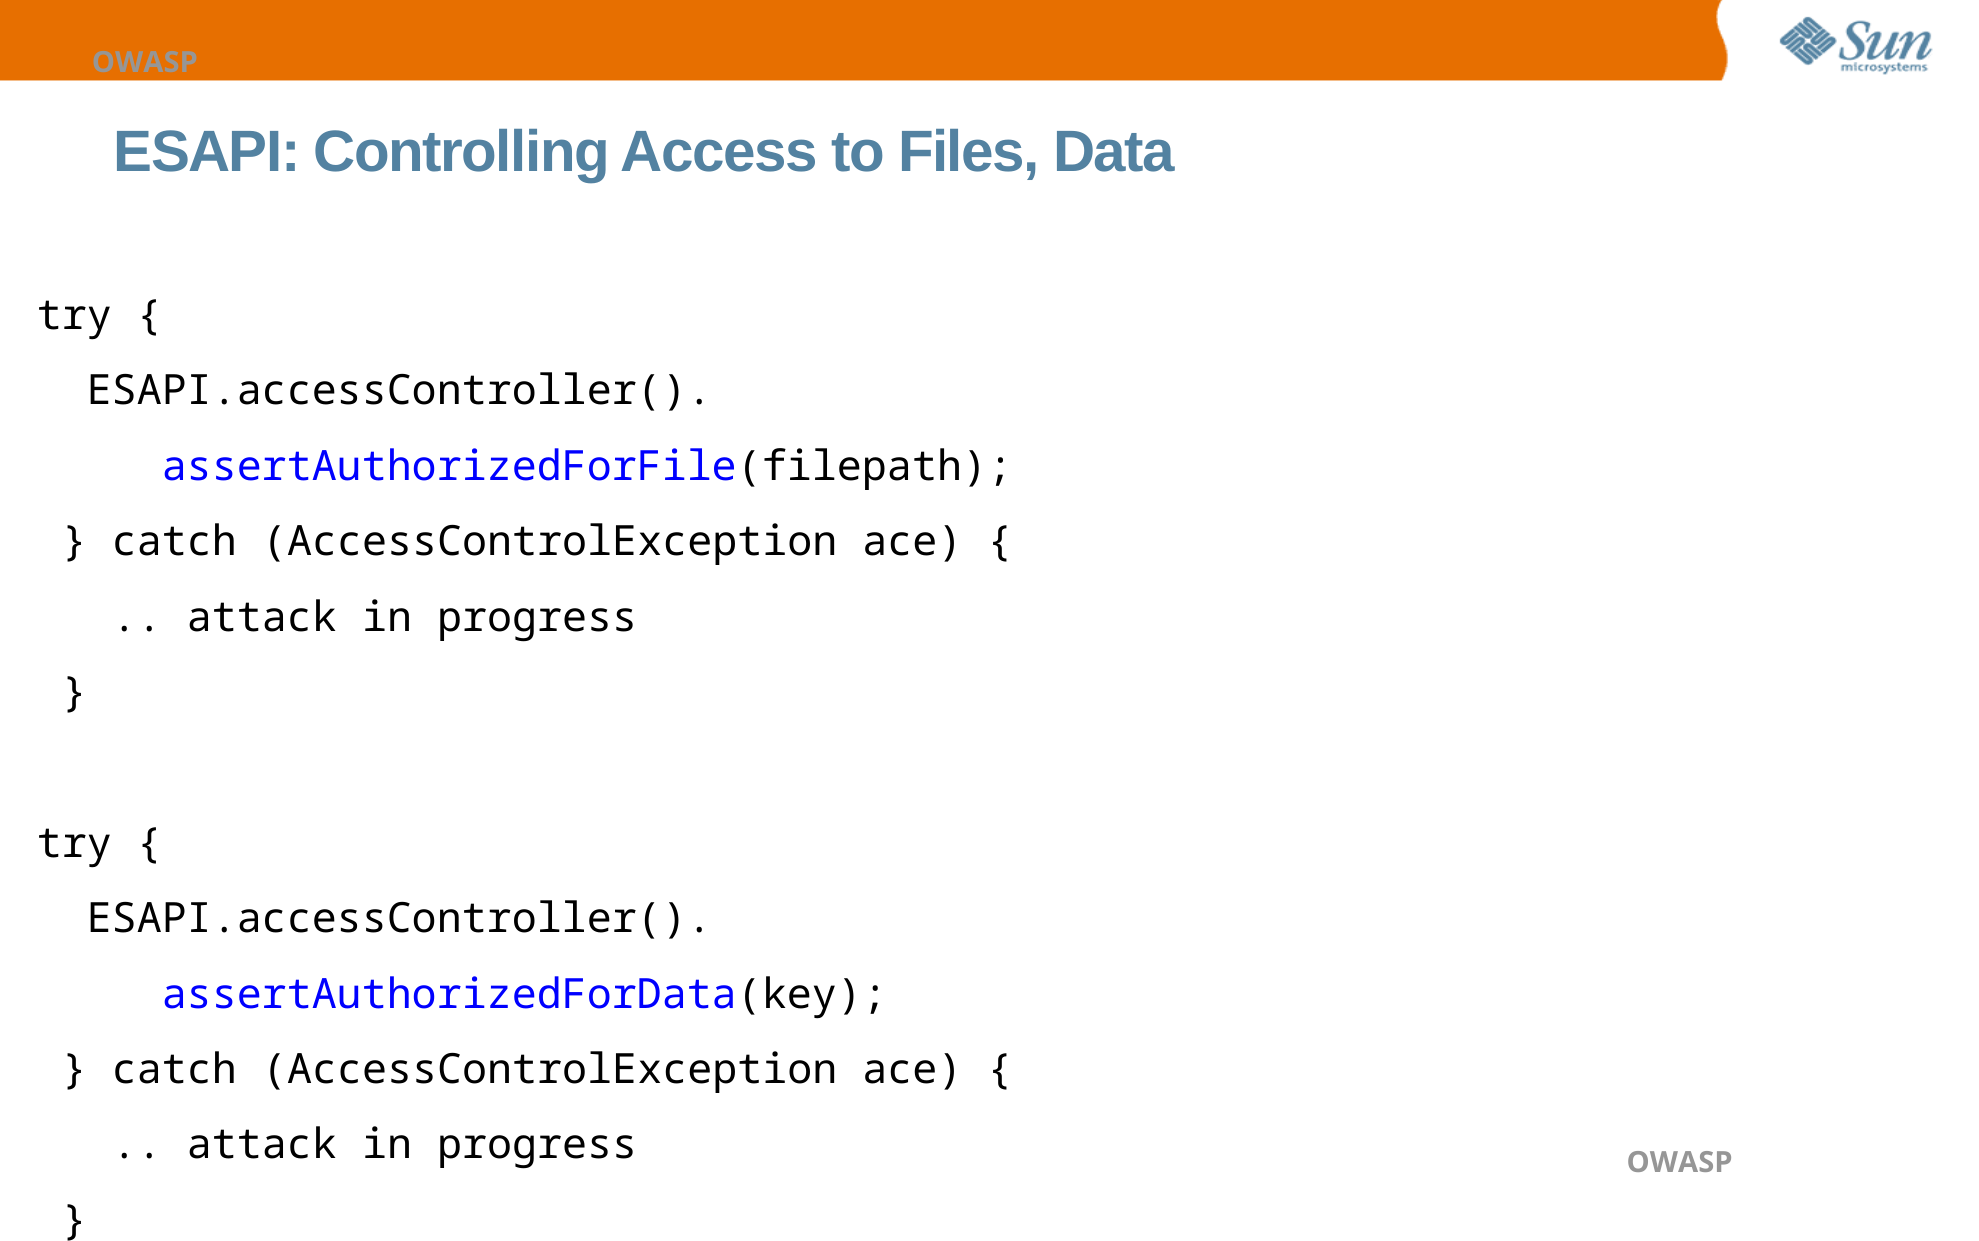

ESAPI: Controlling Access to Files, Data
# try {
 ESAPI.accessController().
 assertAuthorizedForFile(filepath);
 } catch (AccessControlException ace) {
 .. attack in progress
 }
try {
 ESAPI.accessController().
 assertAuthorizedForData(key);
 } catch (AccessControlException ace) {
 .. attack in progress
 }